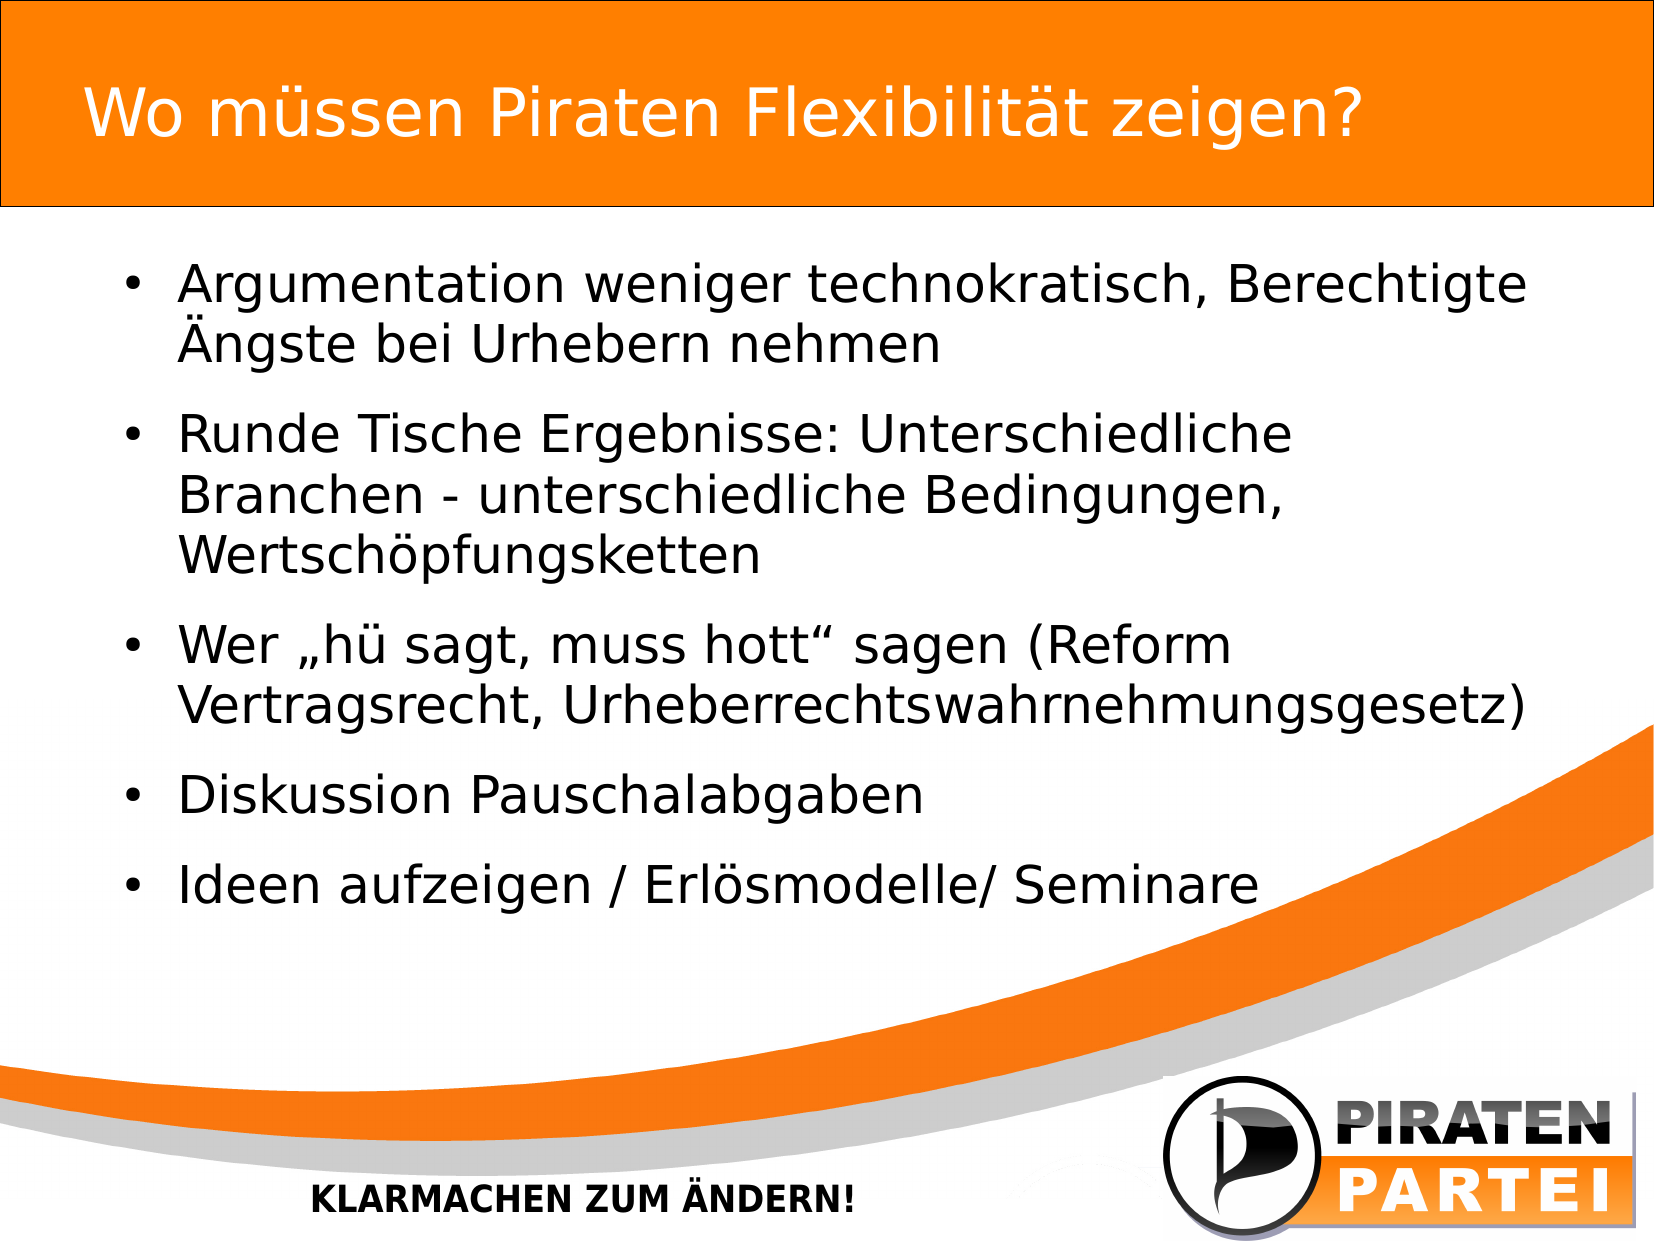

# Wo müssen Piraten Flexibilität zeigen?
Argumentation weniger technokratisch, Berechtigte Ängste bei Urhebern nehmen
Runde Tische Ergebnisse: Unterschiedliche Branchen - unterschiedliche Bedingungen, Wertschöpfungsketten
Wer „hü sagt, muss hott“ sagen (Reform Vertragsrecht, Urheberrechtswahrnehmungsgesetz)
Diskussion Pauschalabgaben
Ideen aufzeigen / Erlösmodelle/ Seminare